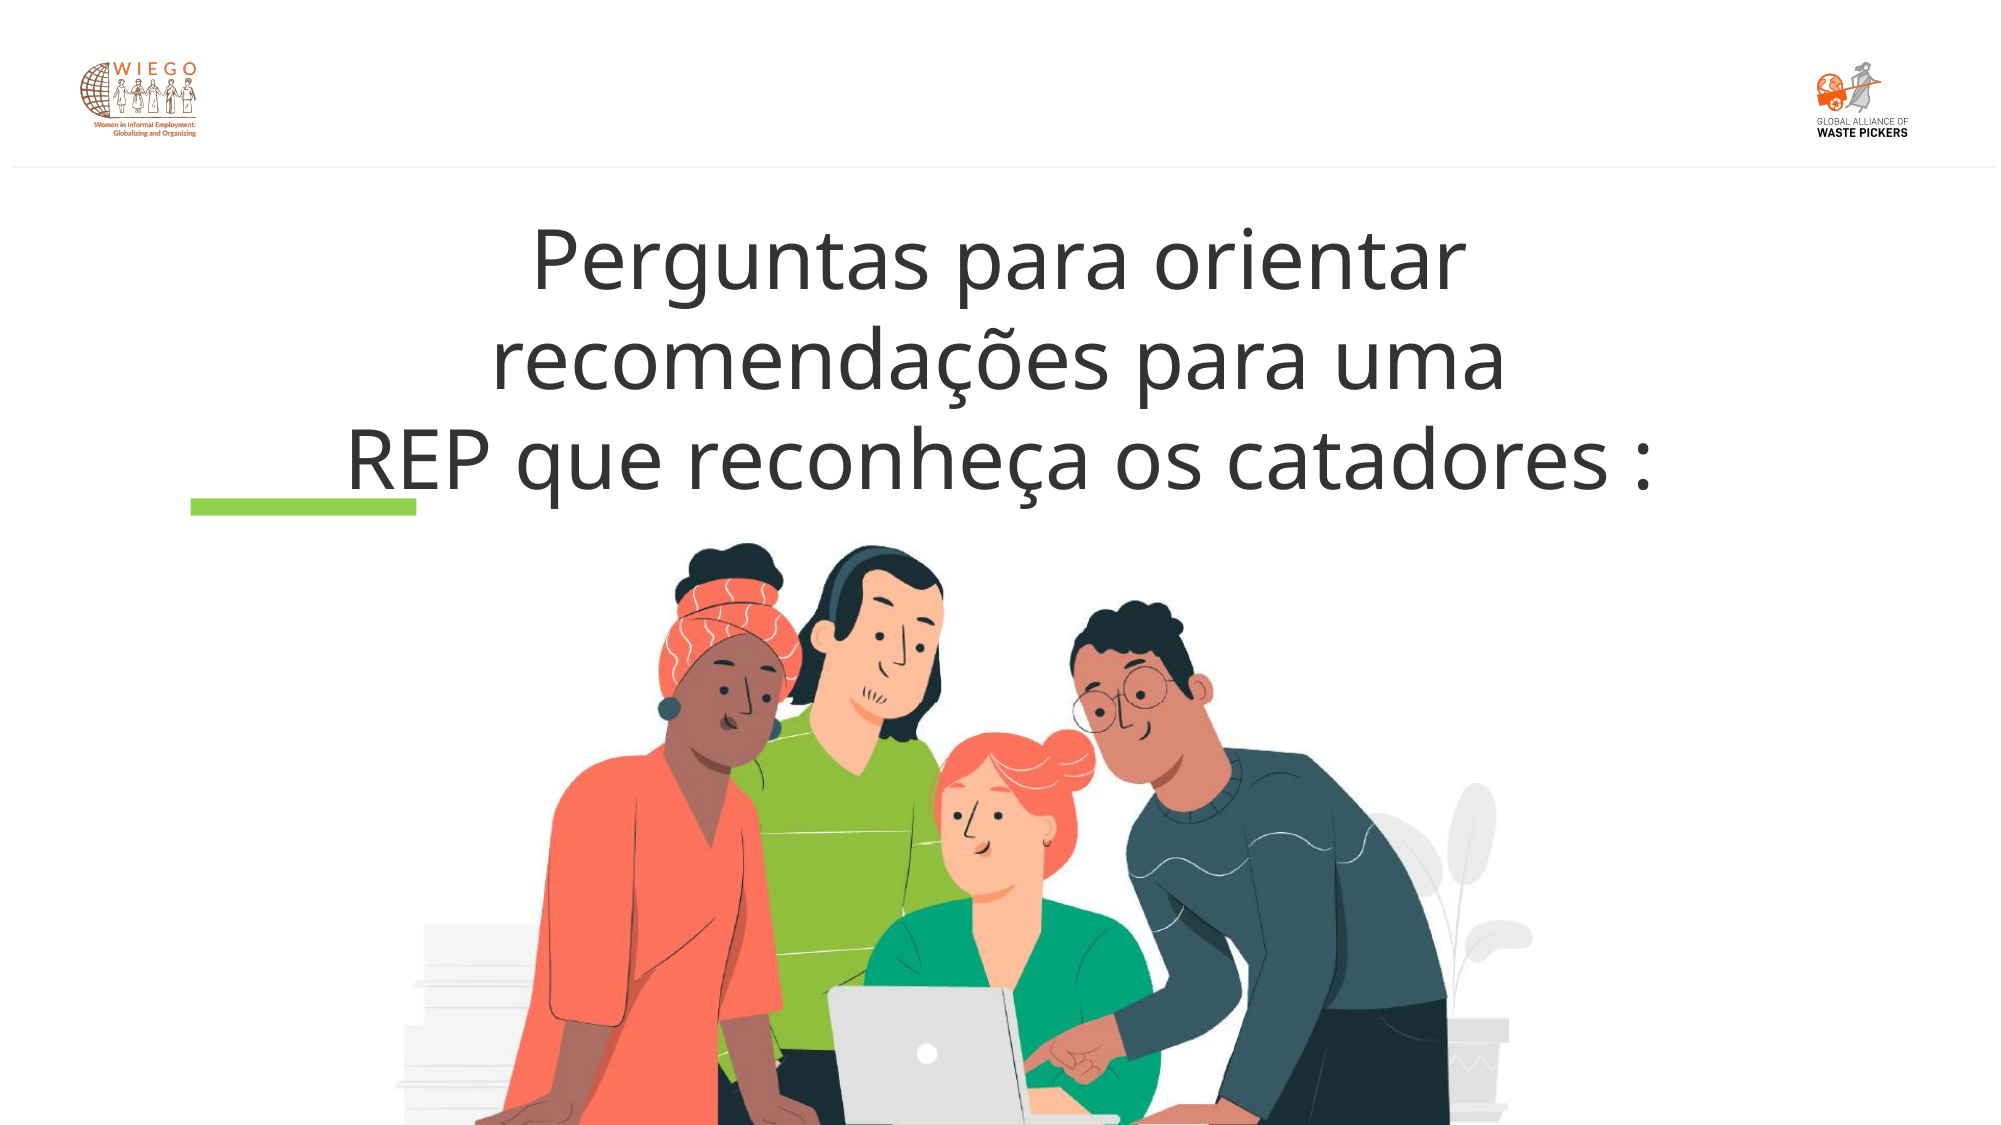

Perguntas para orientar
recomendações para uma
REP que reconheça os catadores :